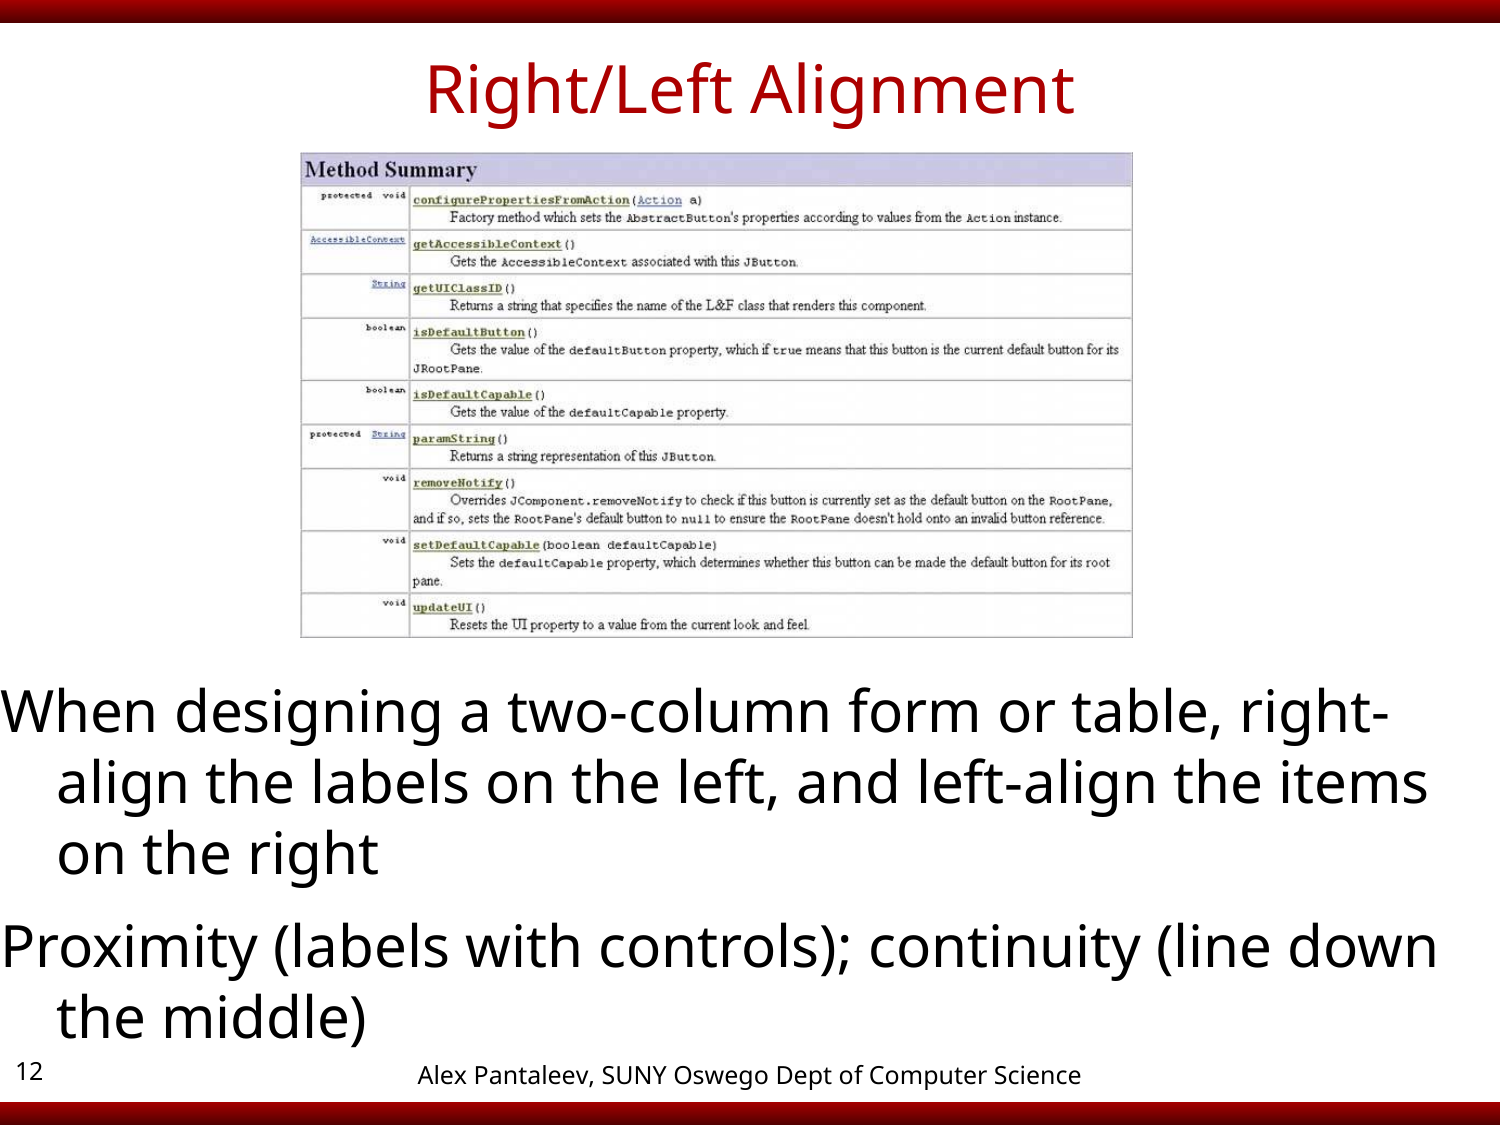

# Right/Left Alignment
When designing a two-column form or table, right-align the labels on the left, and left-align the items on the right
Proximity (labels with controls); continuity (line down the middle)
12